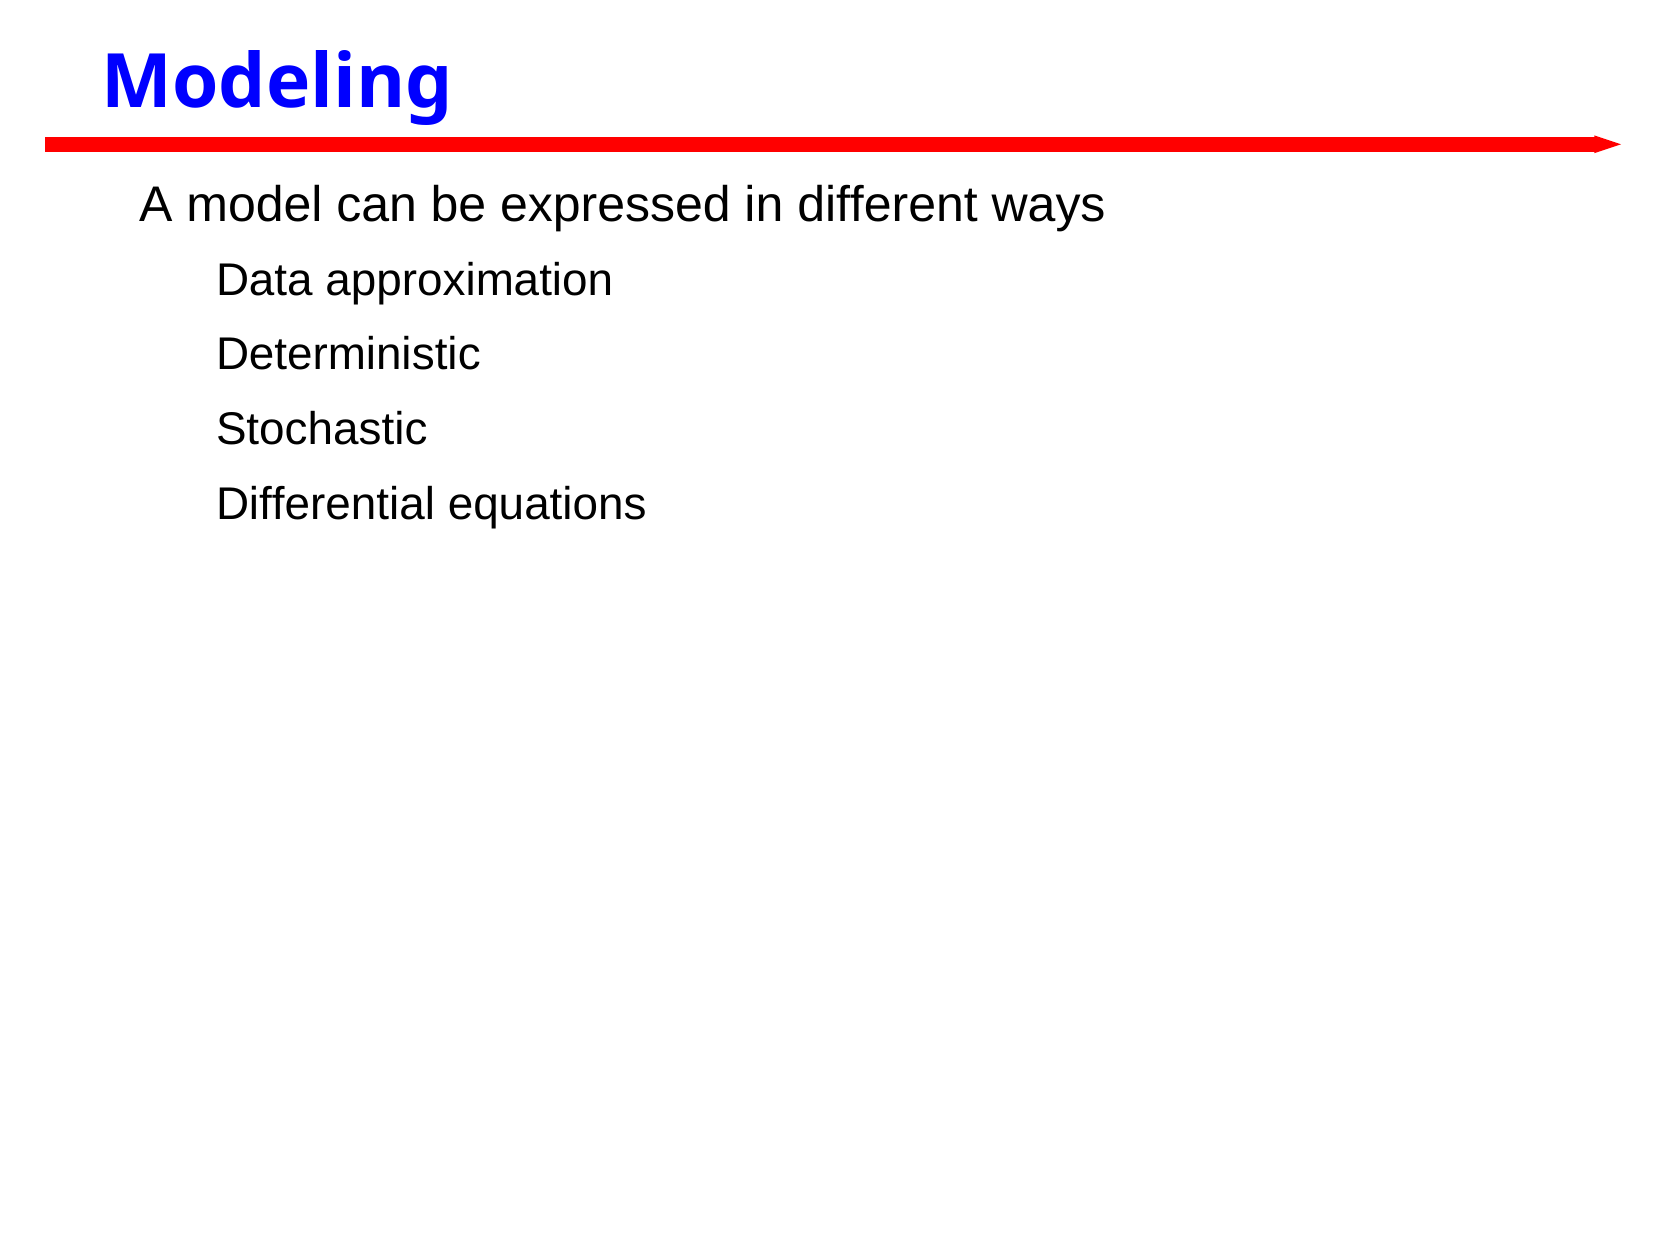

# Modeling
A model can be expressed in different ways
Data approximation
Deterministic
Stochastic
Differential equations